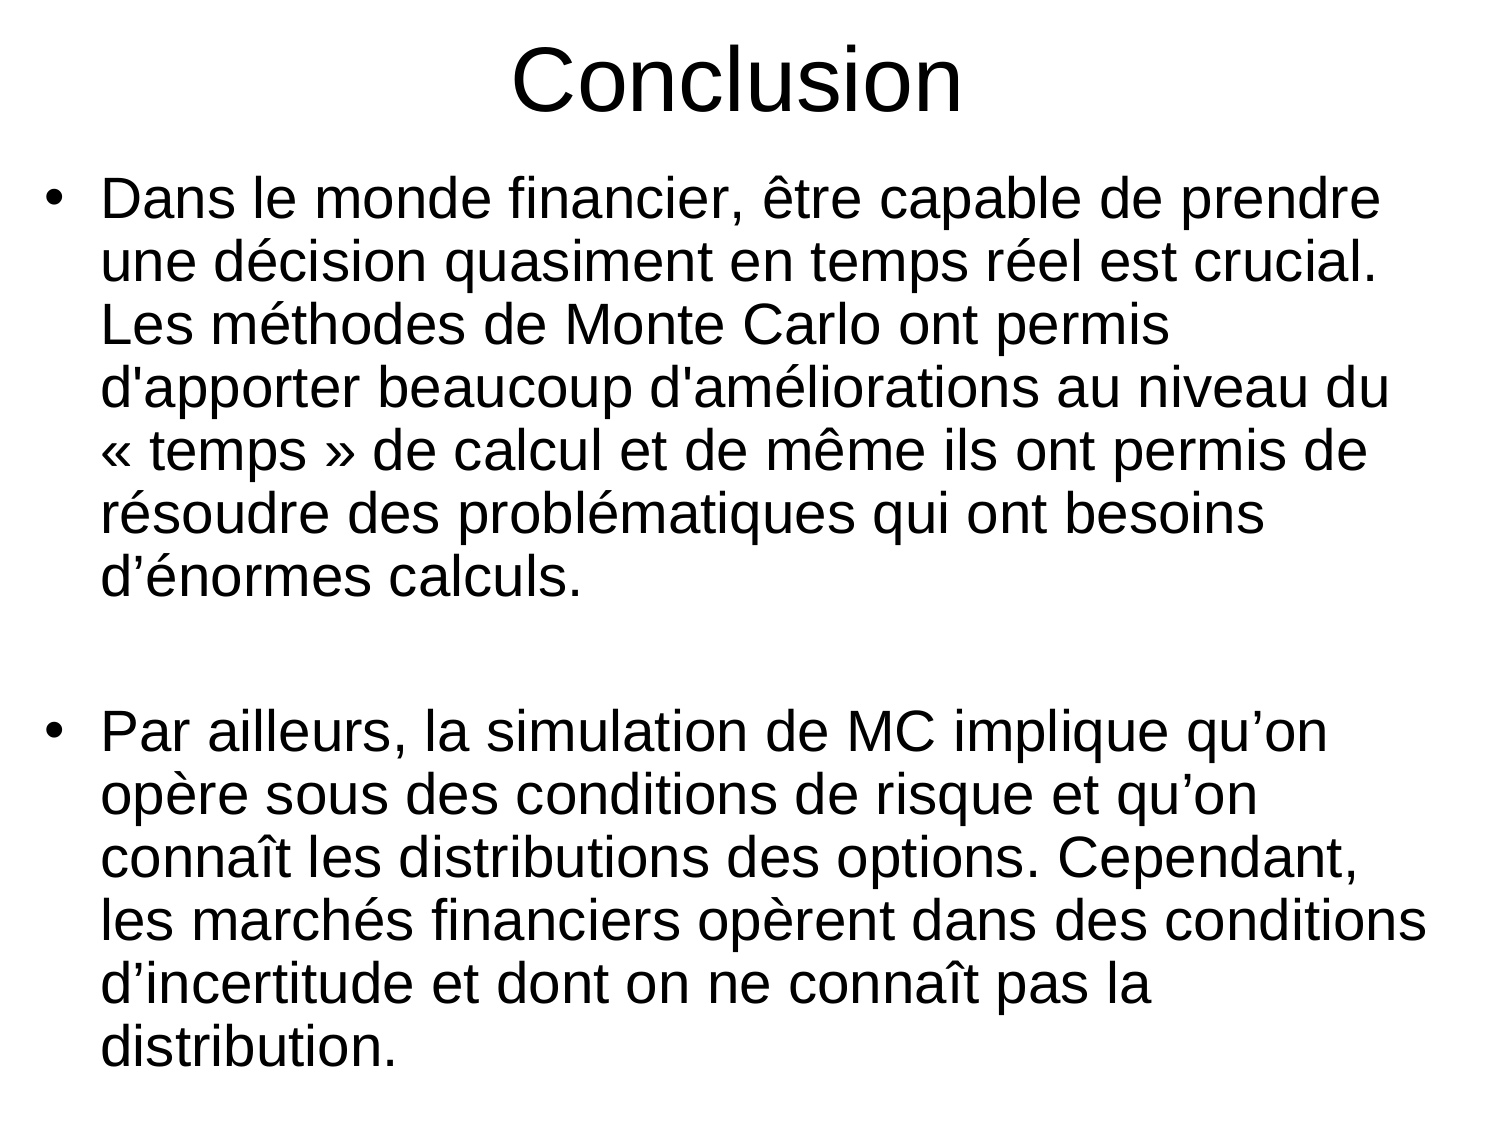

# Conclusion
Dans le monde financier, être capable de prendre une décision quasiment en temps réel est crucial. Les méthodes de Monte Carlo ont permis d'apporter beaucoup d'améliorations au niveau du « temps » de calcul et de même ils ont permis de résoudre des problématiques qui ont besoins d’énormes calculs.
Par ailleurs, la simulation de MC implique qu’on opère sous des conditions de risque et qu’on connaît les distributions des options. Cependant, les marchés financiers opèrent dans des conditions d’incertitude et dont on ne connaît pas la distribution.